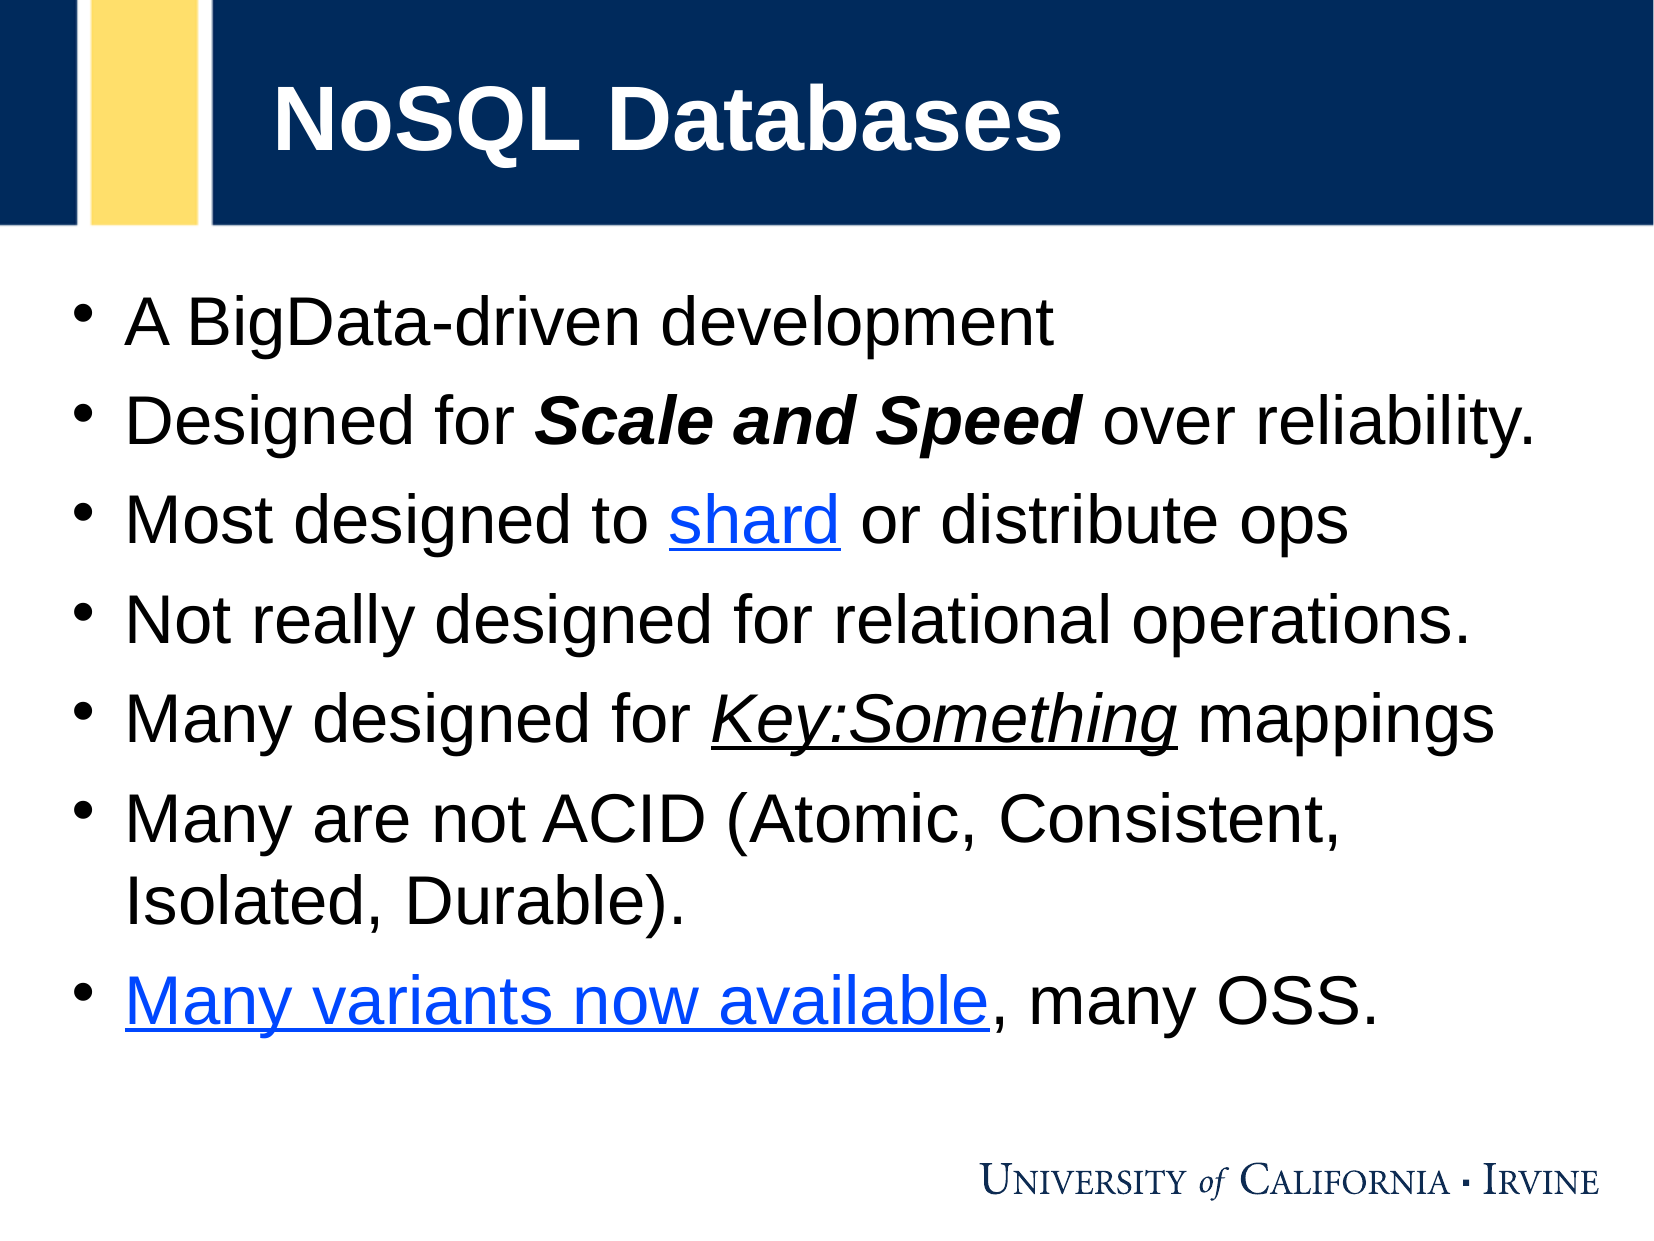

# NoSQL Databases
A BigData-driven development
Designed for Scale and Speed over reliability.
Most designed to shard or distribute ops
Not really designed for relational operations.
Many designed for Key:Something mappings
Many are not ACID (Atomic, Consistent, Isolated, Durable).
Many variants now available, many OSS.